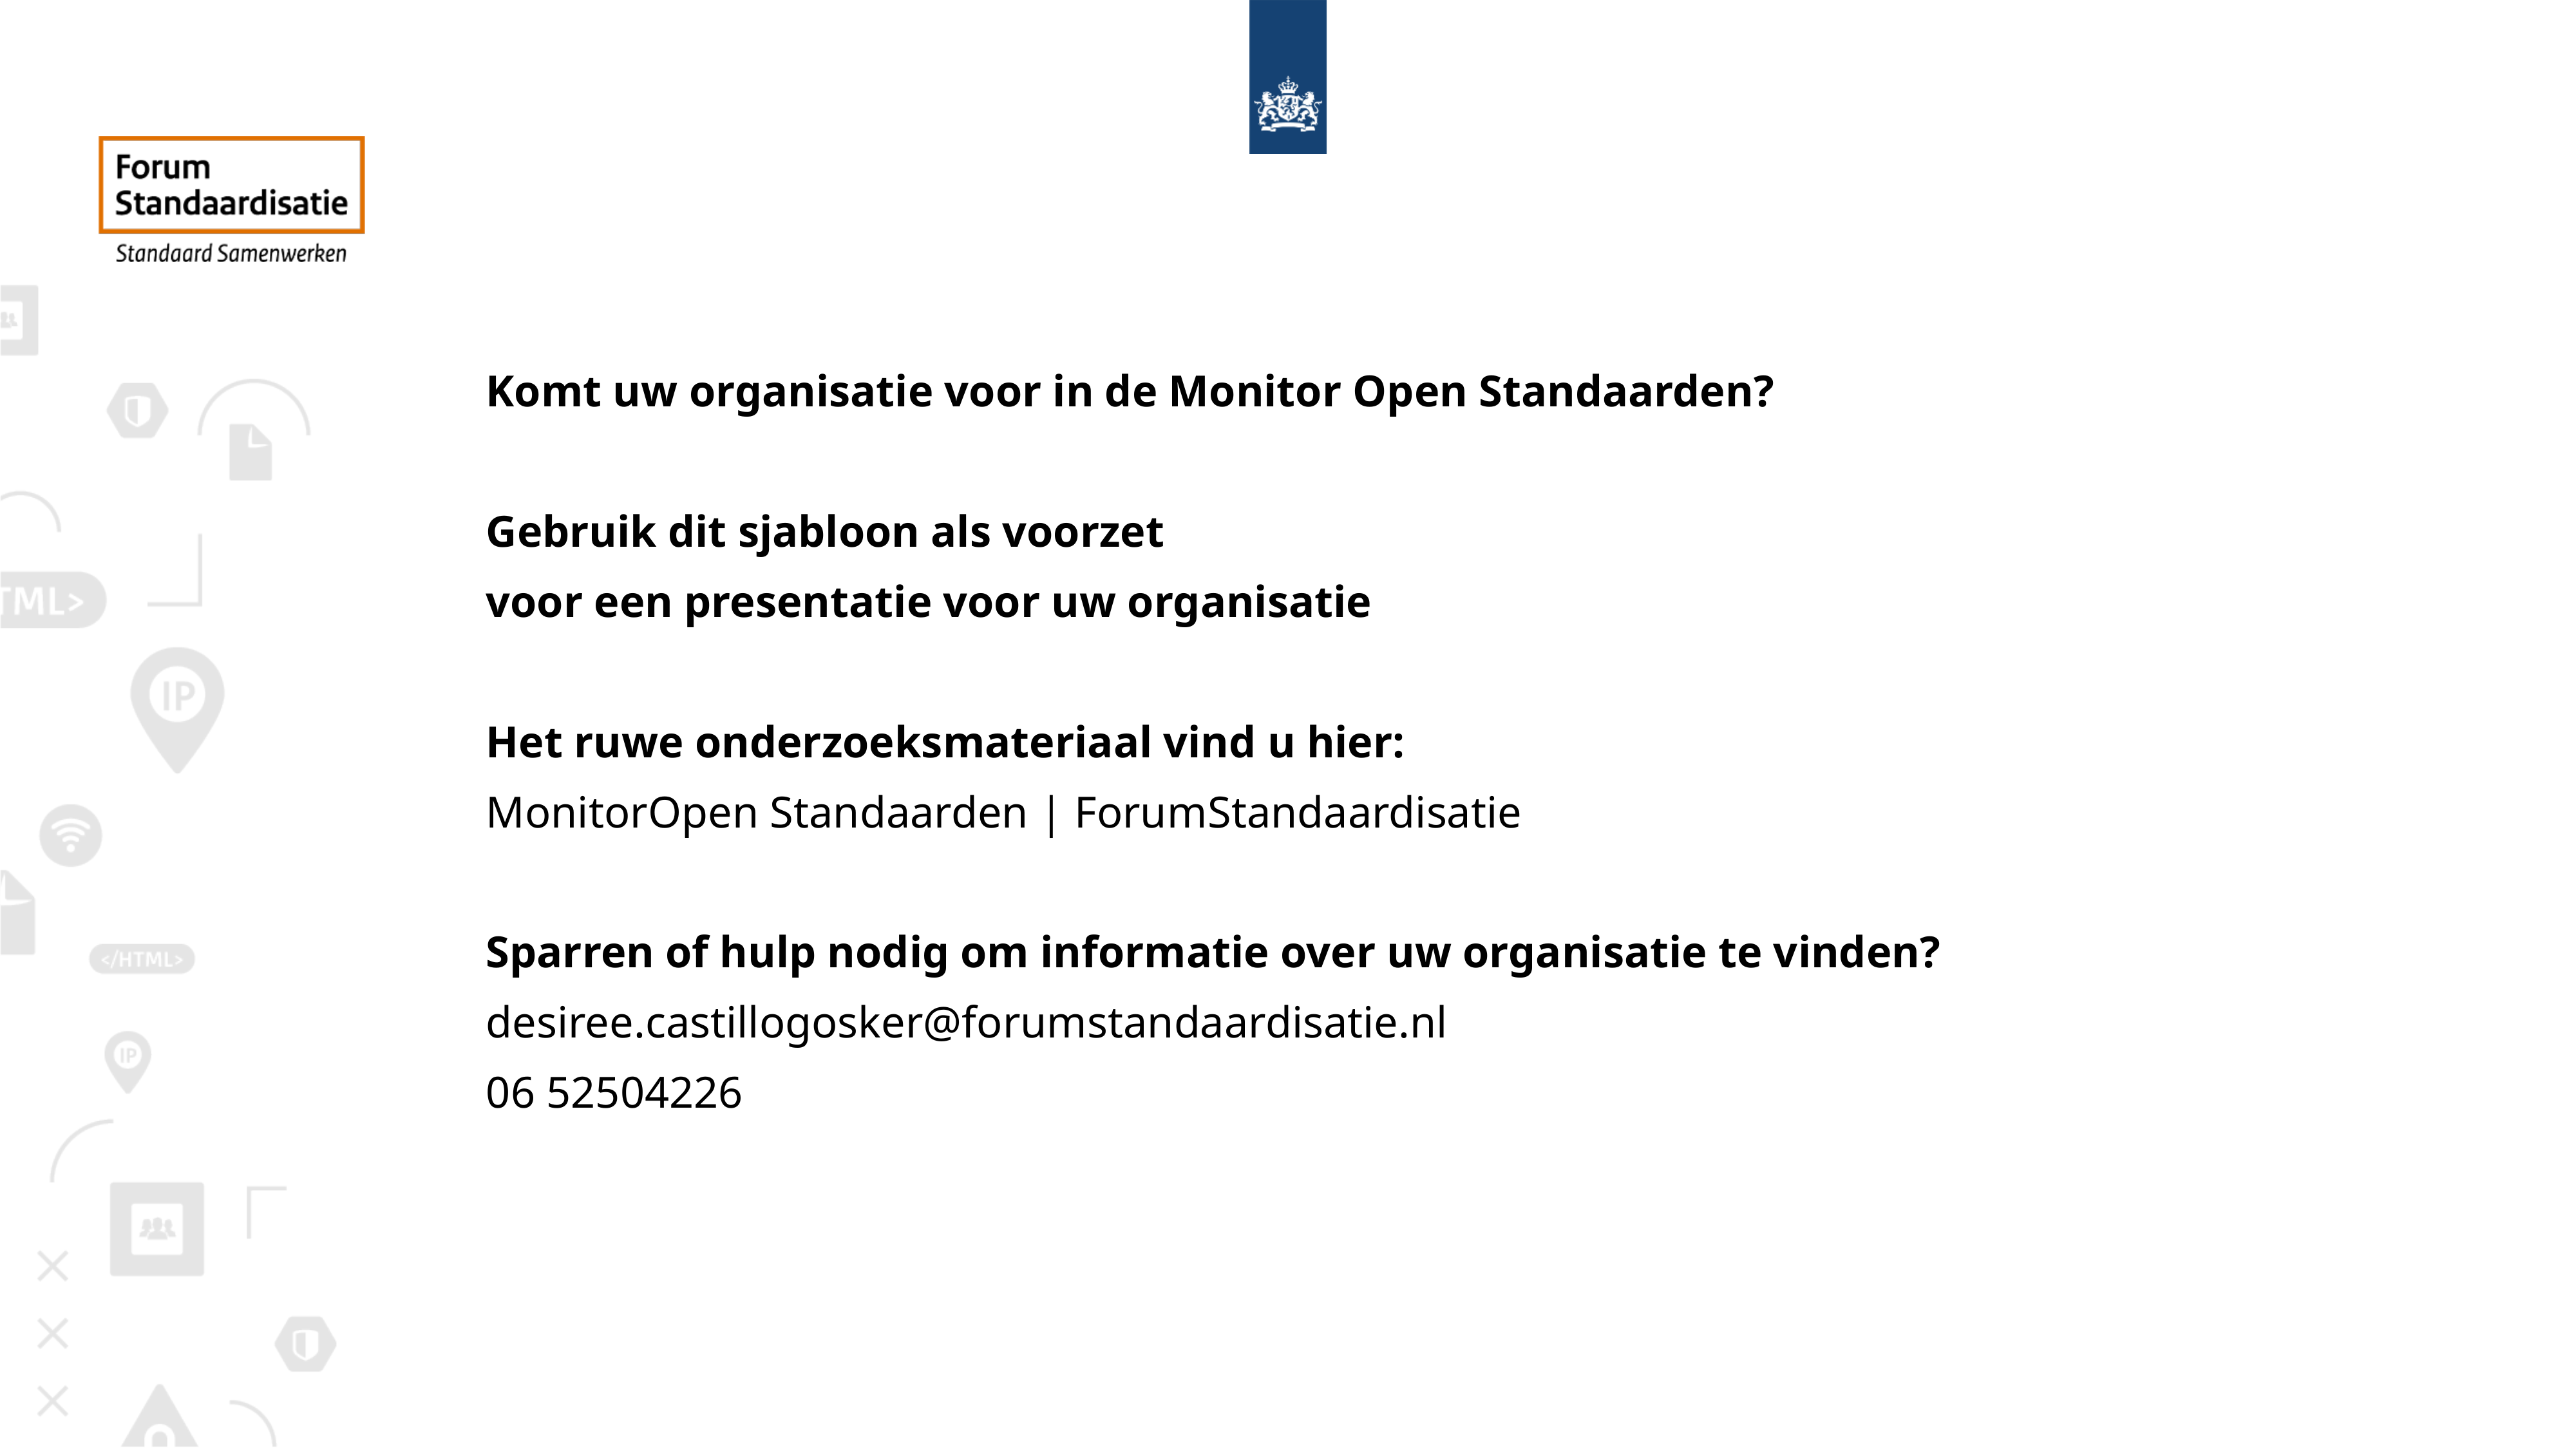

# Komt uw organisatie voor in de Monitor Open Standaarden?
Gebruik dit sjabloon als voorzet
voor een presentatie voor uw organisatie
Het ruwe onderzoeksmateriaal vind u hier:
MonitorOpen Standaarden | ForumStandaardisatie
Sparren of hulp nodig om informatie over uw organisatie te vinden?
desiree.castillogosker@forumstandaardisatie.nl
06 52504226